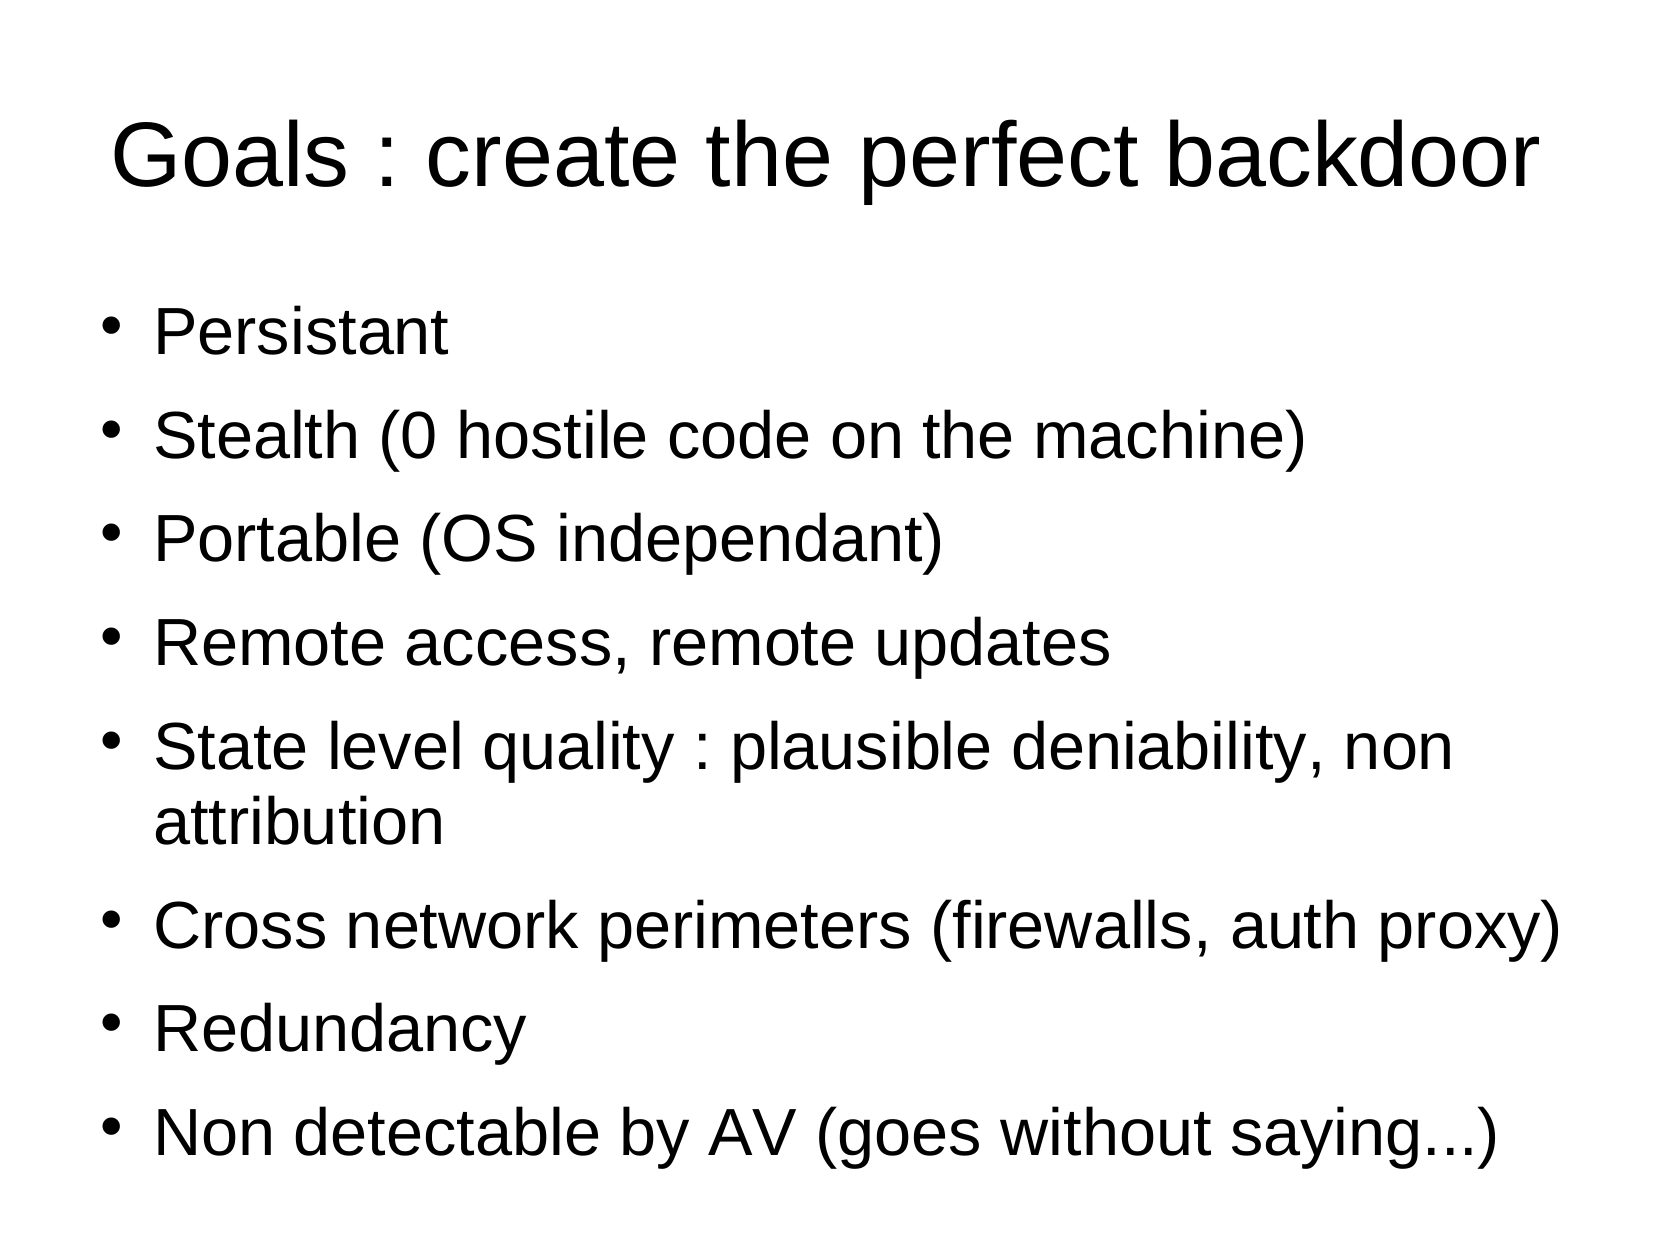

# Goals : create the perfect backdoor
Persistant
Stealth (0 hostile code on the machine)
Portable (OS independant)
Remote access, remote updates
State level quality : plausible deniability, non attribution
Cross network perimeters (firewalls, auth proxy)
Redundancy
Non detectable by AV (goes without saying...)